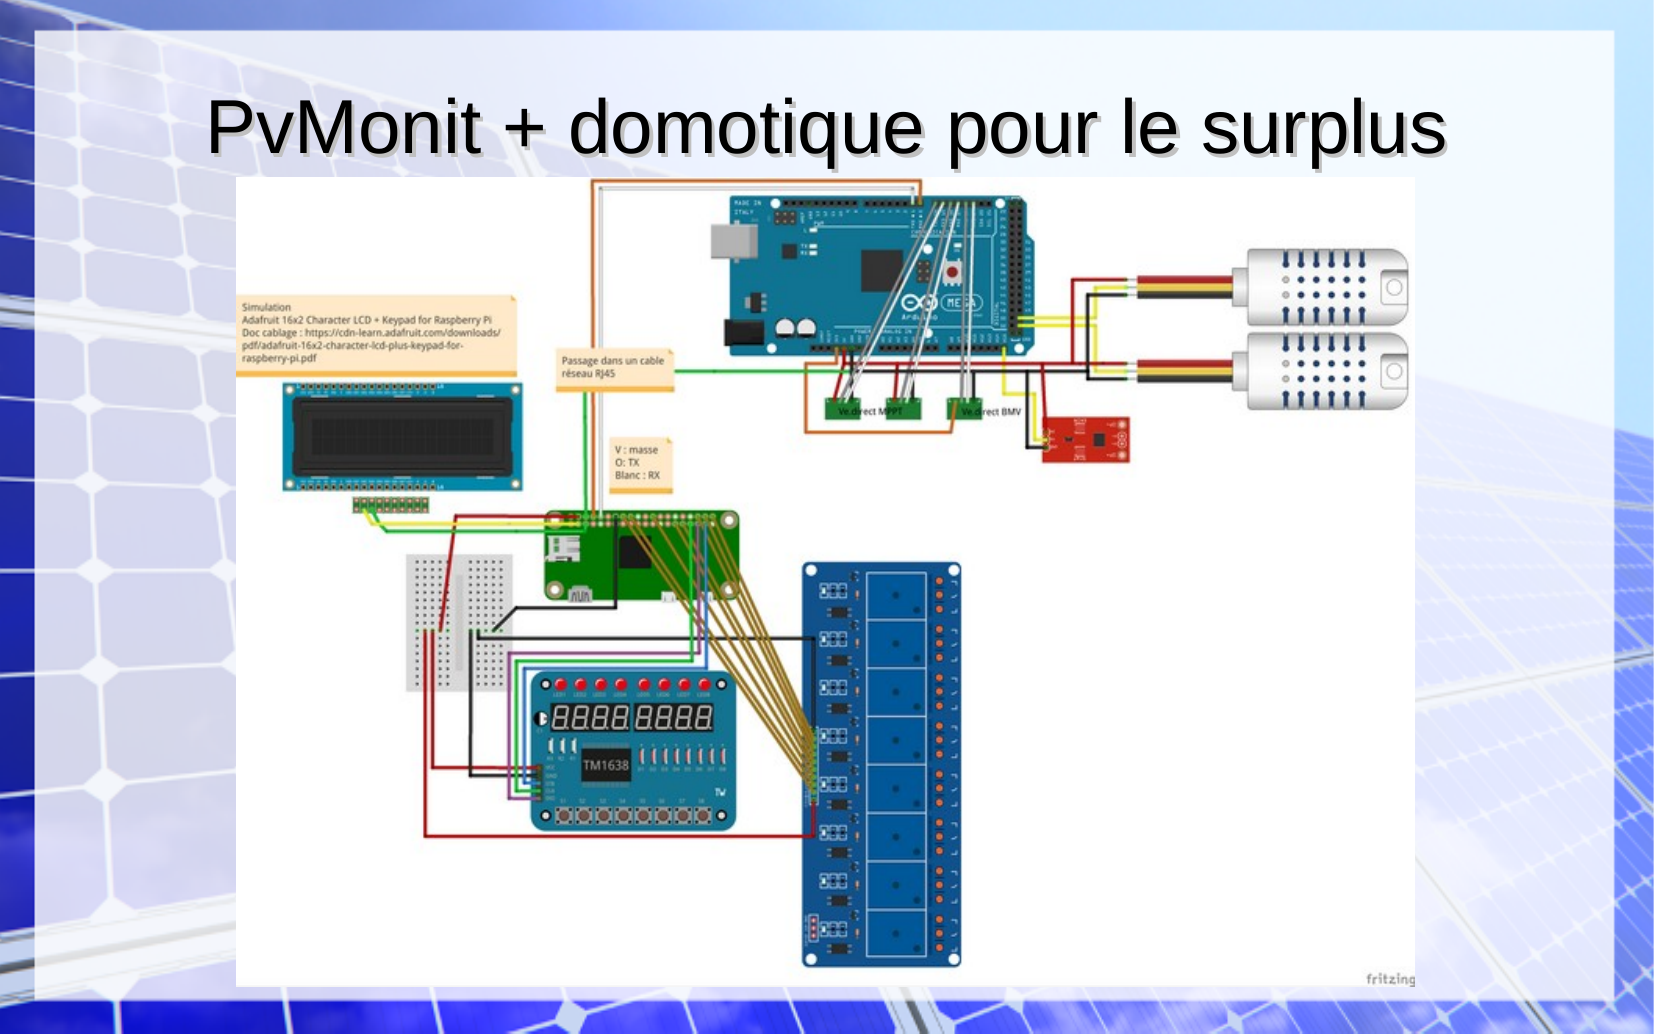

# PvMonit + domotique pour le surplus